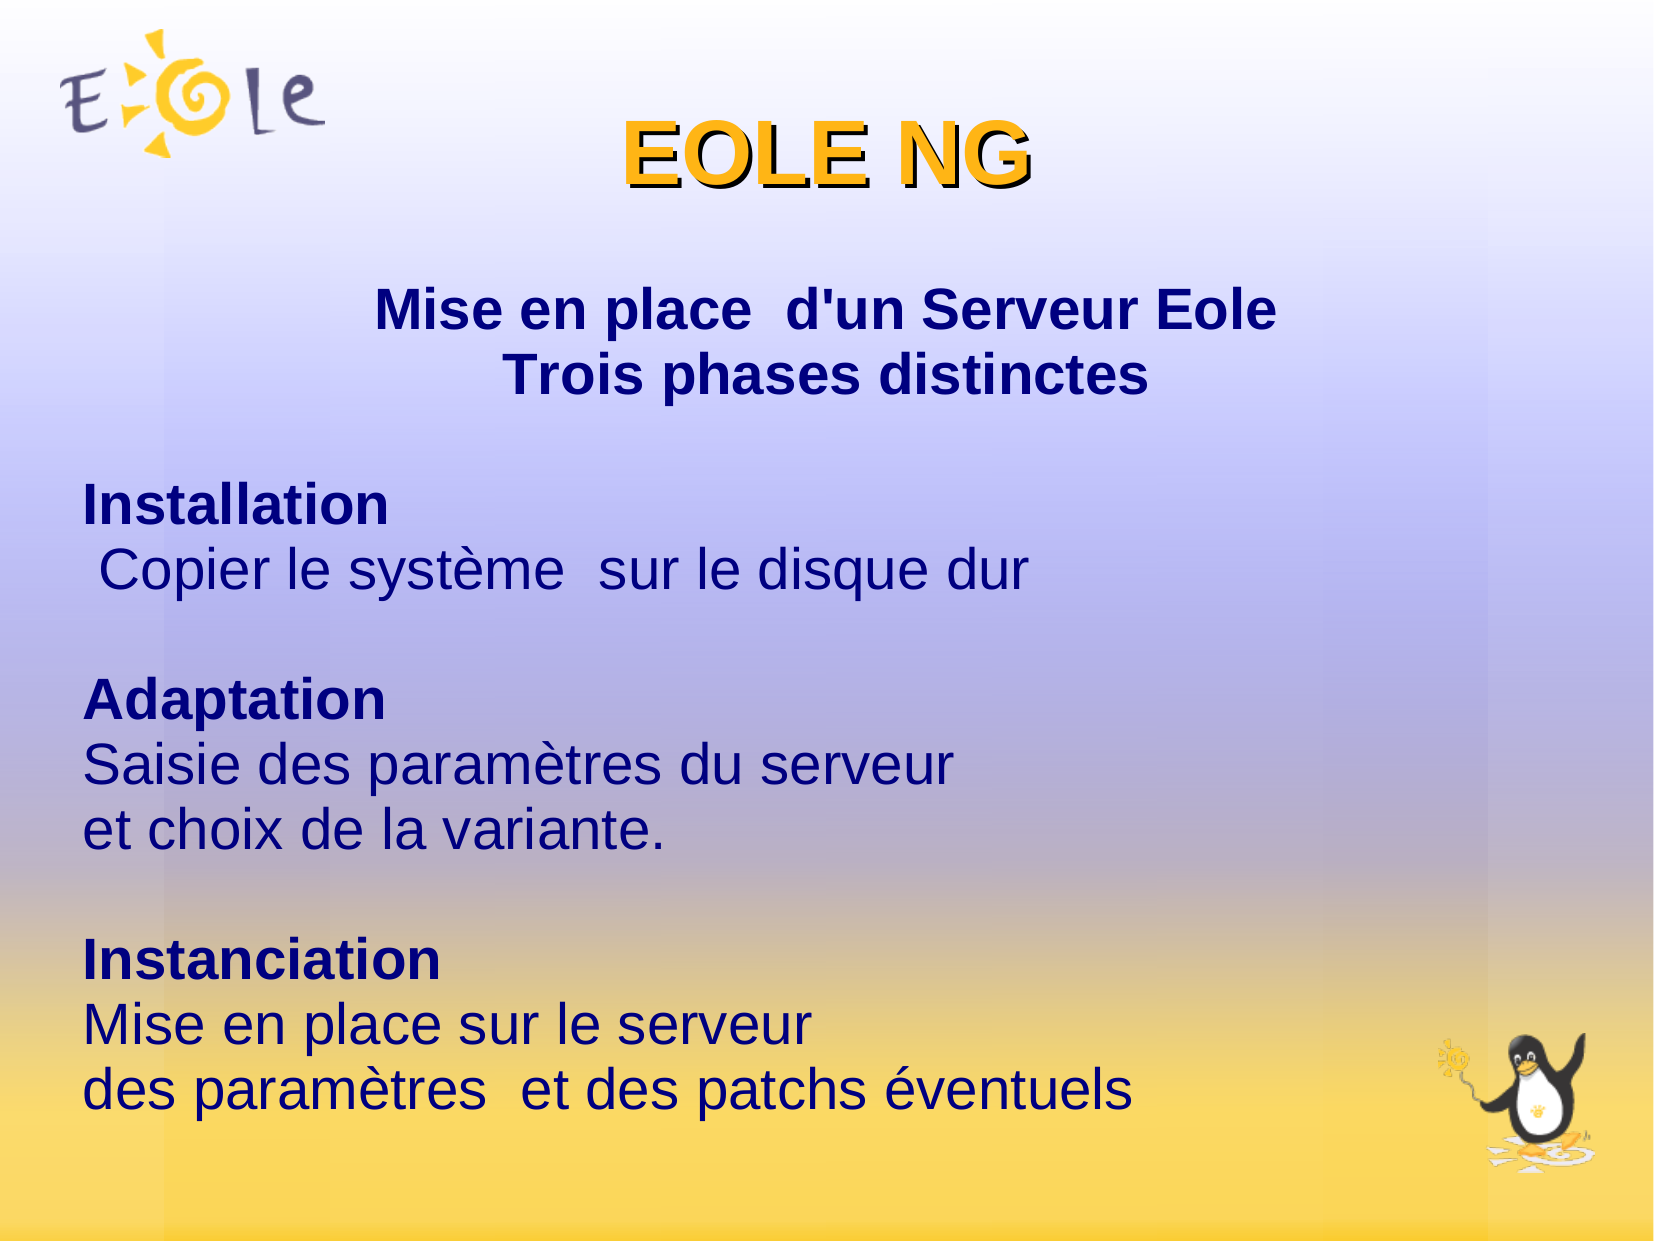

# EOLE NG
Mise en place d'un Serveur Eole
Trois phases distinctes
Installation
 Copier le système sur le disque dur
Adaptation
Saisie des paramètres du serveur
et choix de la variante.
Instanciation
Mise en place sur le serveur
des paramètres et des patchs éventuels